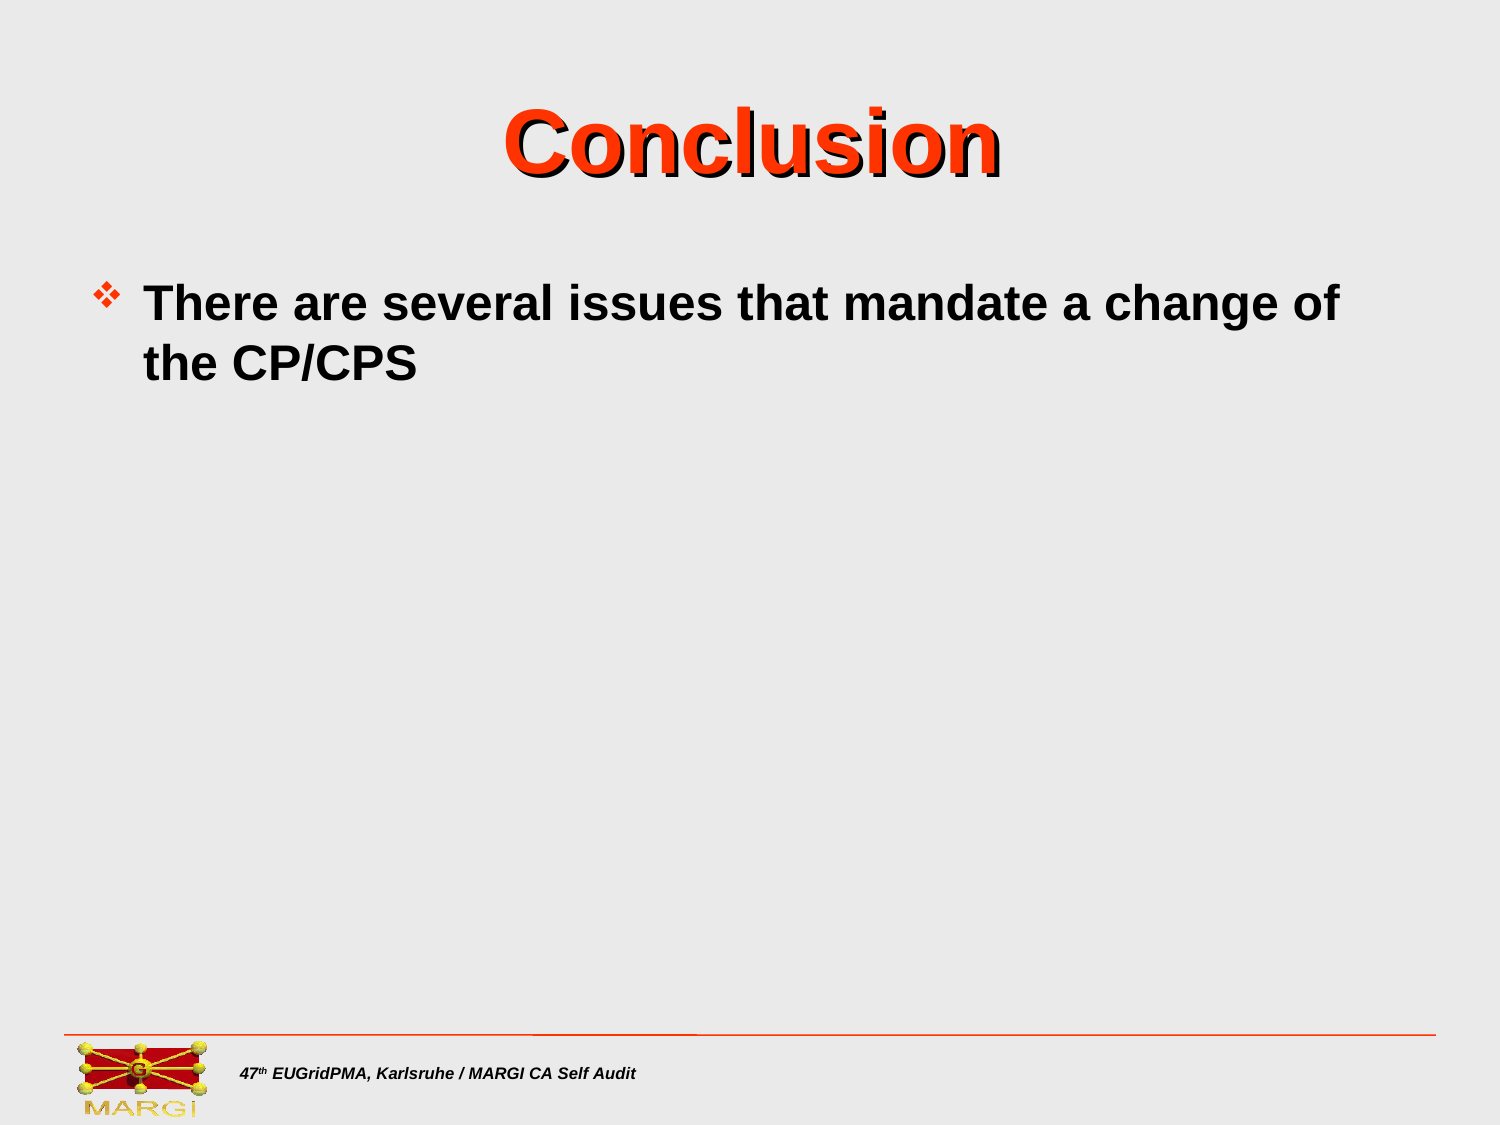

Conclusion
There are several issues that mandate a change of the CP/CPS